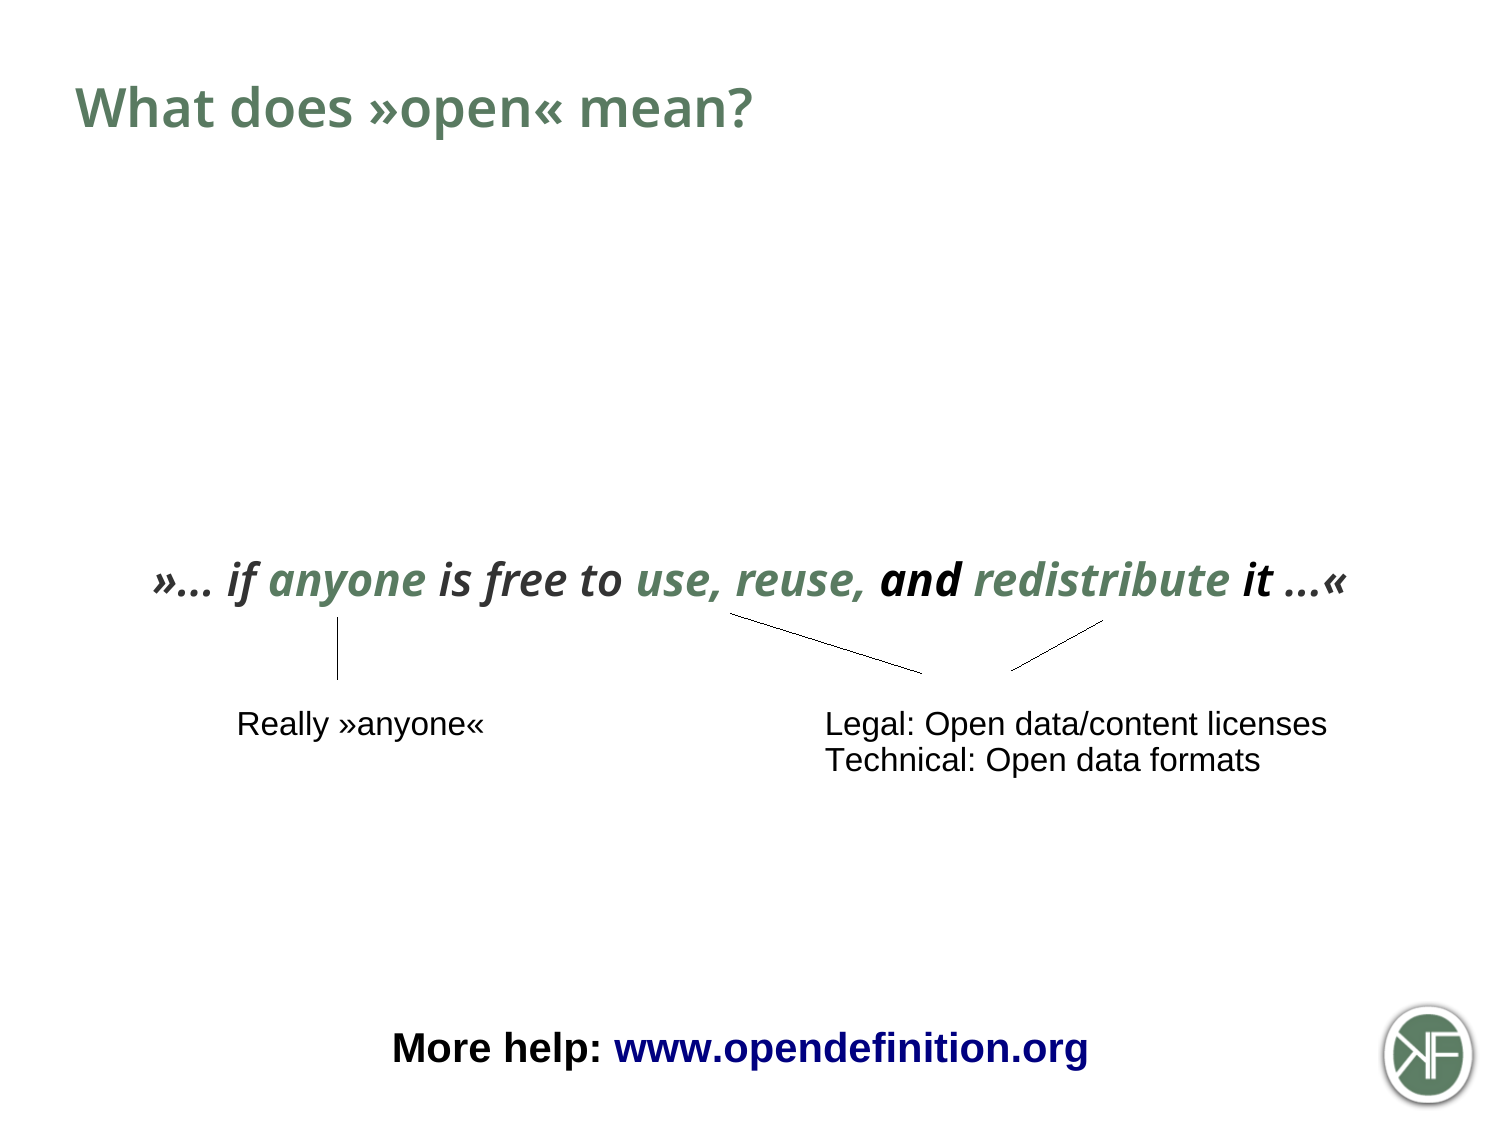

# What does »open« mean?
»... if anyone is free to use, reuse, and redistribute it ...«
Really »anyone«
Legal: Open data/content licenses
Technical: Open data formats
More help: www.opendefinition.org